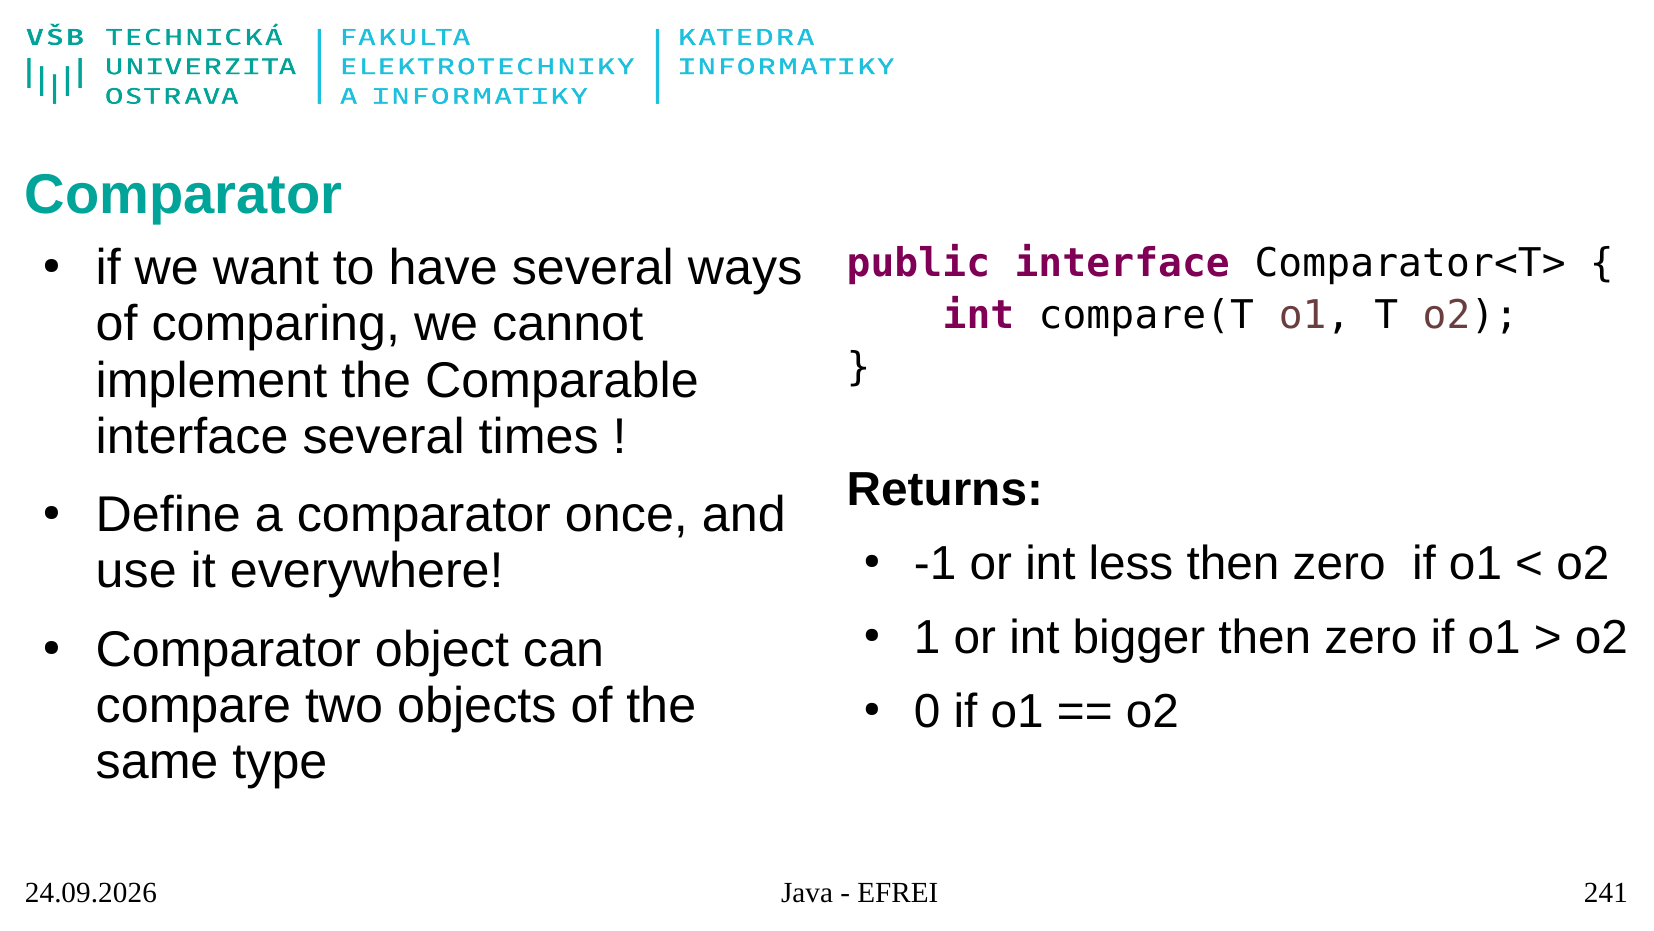

# Comparator
if we want to have several ways of comparing, we cannot implement the Comparable interface several times !
Define a comparator once, and use it everywhere!
Comparator object can compare two objects of the same type
public interface Comparator<T> {
 int compare(T o1, T o2);
}
Returns:
-1 or int less then zero if o1 < o2
1 or int bigger then zero if o1 > o2
0 if o1 == o2
Java - EFREI
241